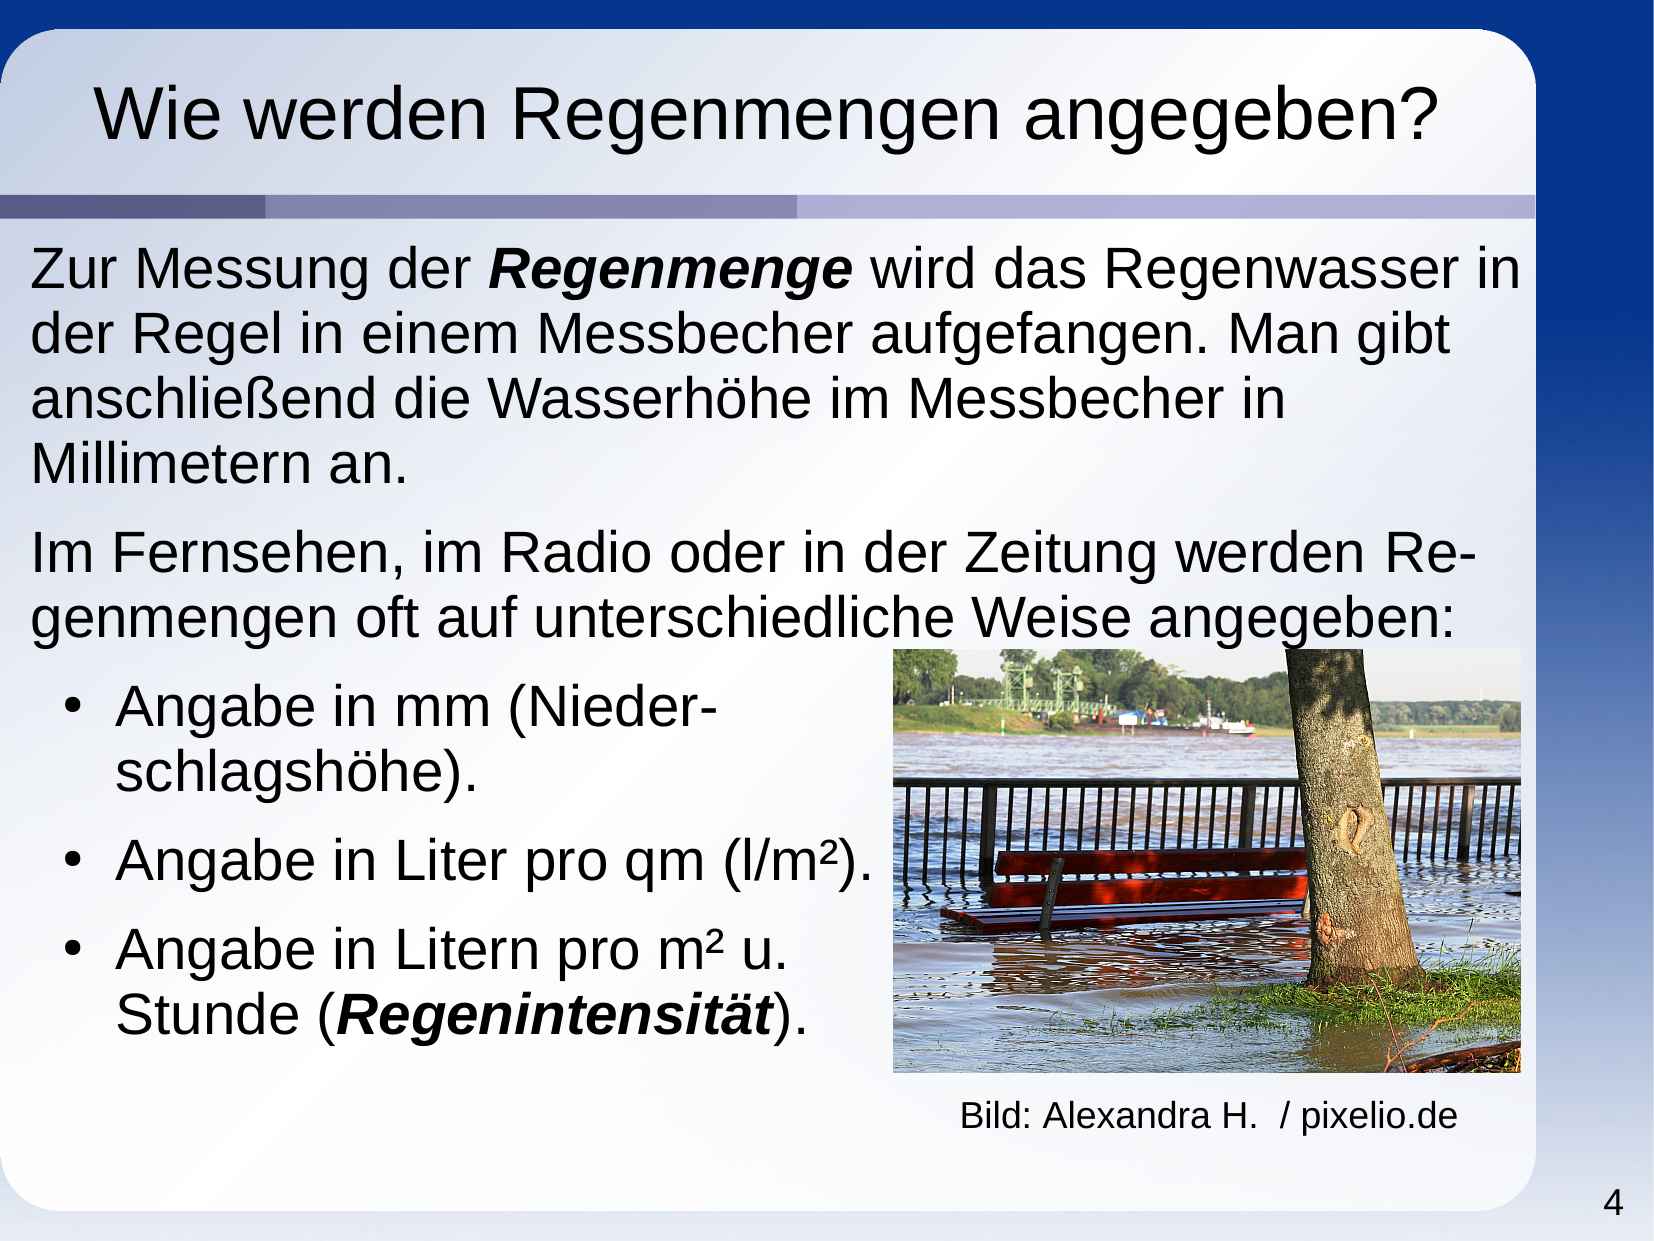

Wie werden Regenmengen angegeben?
# Zur Messung der Regenmenge wird das Regenwasser in der Regel in einem Messbecher aufgefangen. Man gibt anschließend die Wasserhöhe im Messbecher in Millimetern an.
Im Fernsehen, im Radio oder in der Zeitung werden Re-
genmengen oft auf unterschiedliche Weise angegeben:
Angabe in mm (Nieder-
schlagshöhe).
Angabe in Liter pro qm (l/m²).
Angabe in Litern pro m² u.
Stunde (Regenintensität).
Bild: Alexandra H. / pixelio.de
4